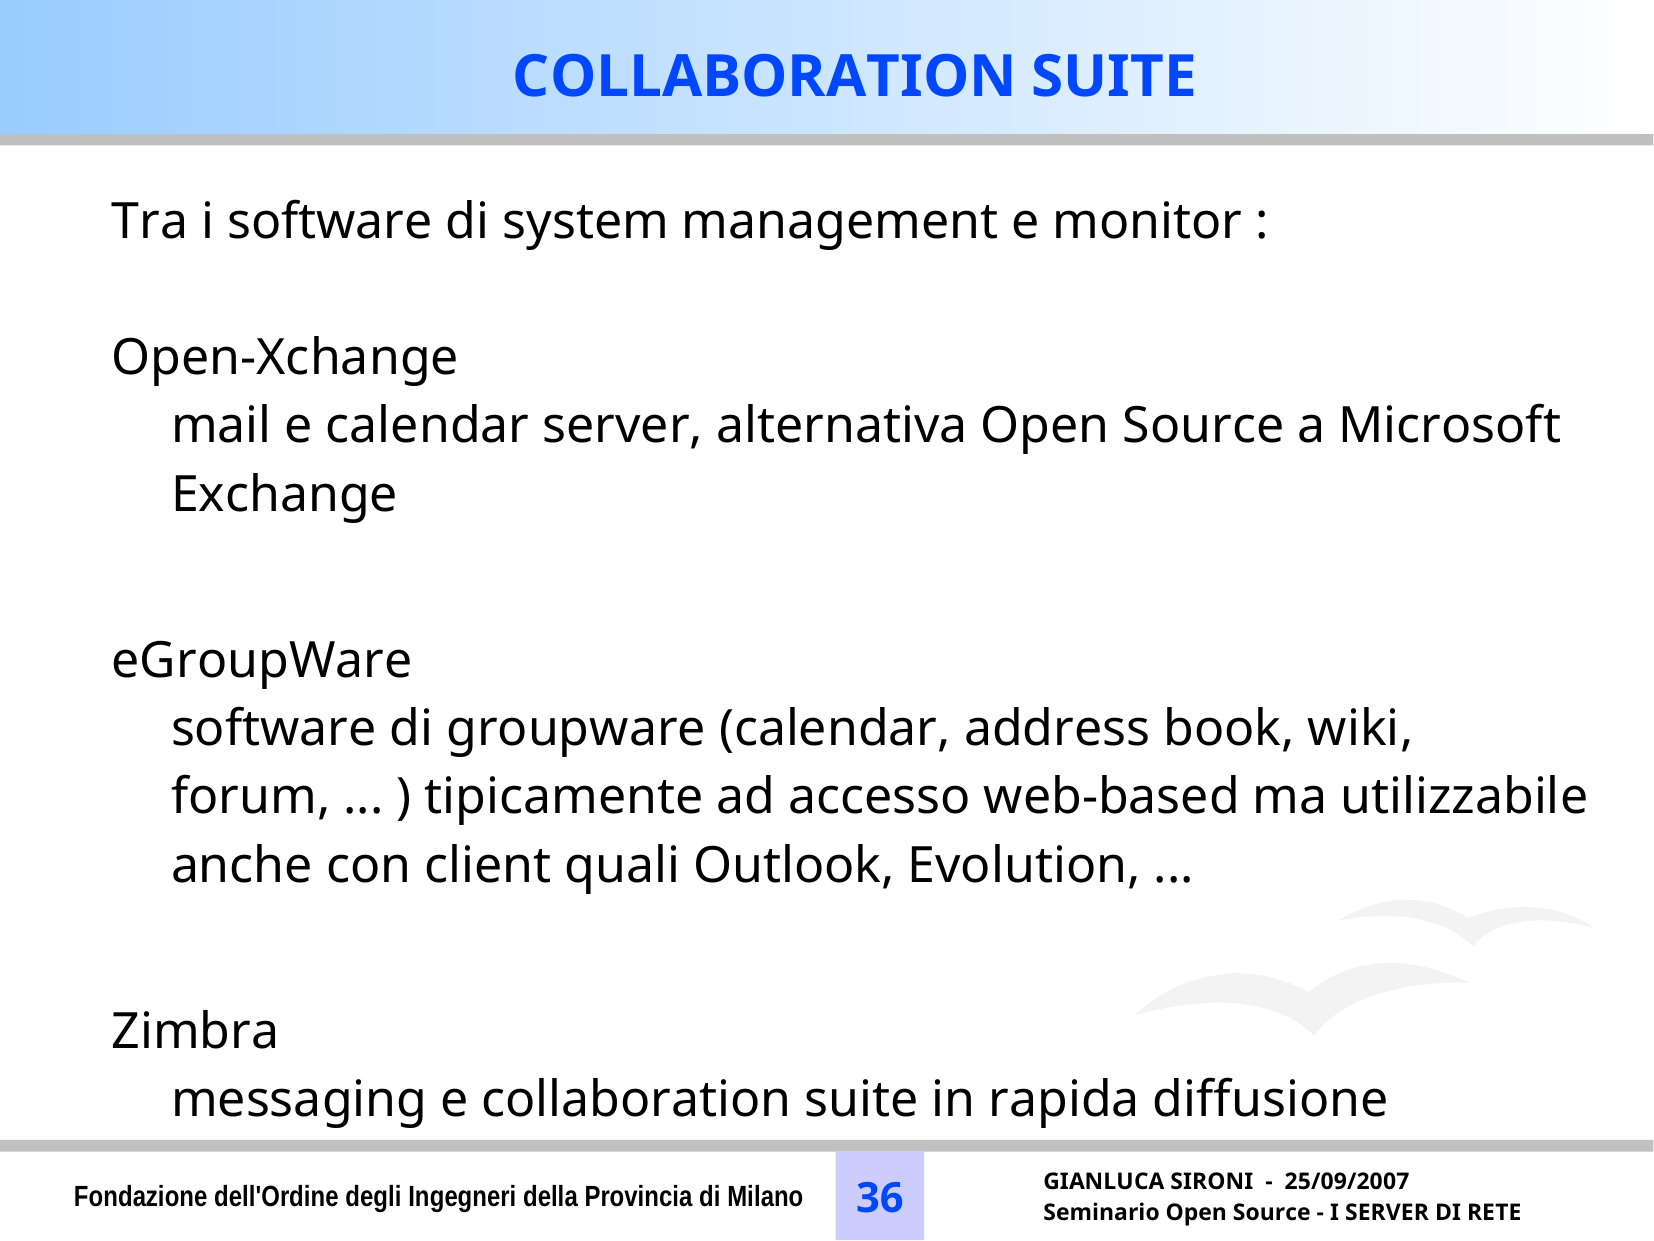

# COLLABORATION SUITE
Tra i software di system management e monitor :
Open-Xchange
mail e calendar server, alternativa Open Source a Microsoft Exchange
eGroupWare
software di groupware (calendar, address book, wiki, forum, ... ) tipicamente ad accesso web-based ma utilizzabile anche con client quali Outlook, Evolution, ...
Zimbra
messaging e collaboration suite in rapida diffusione